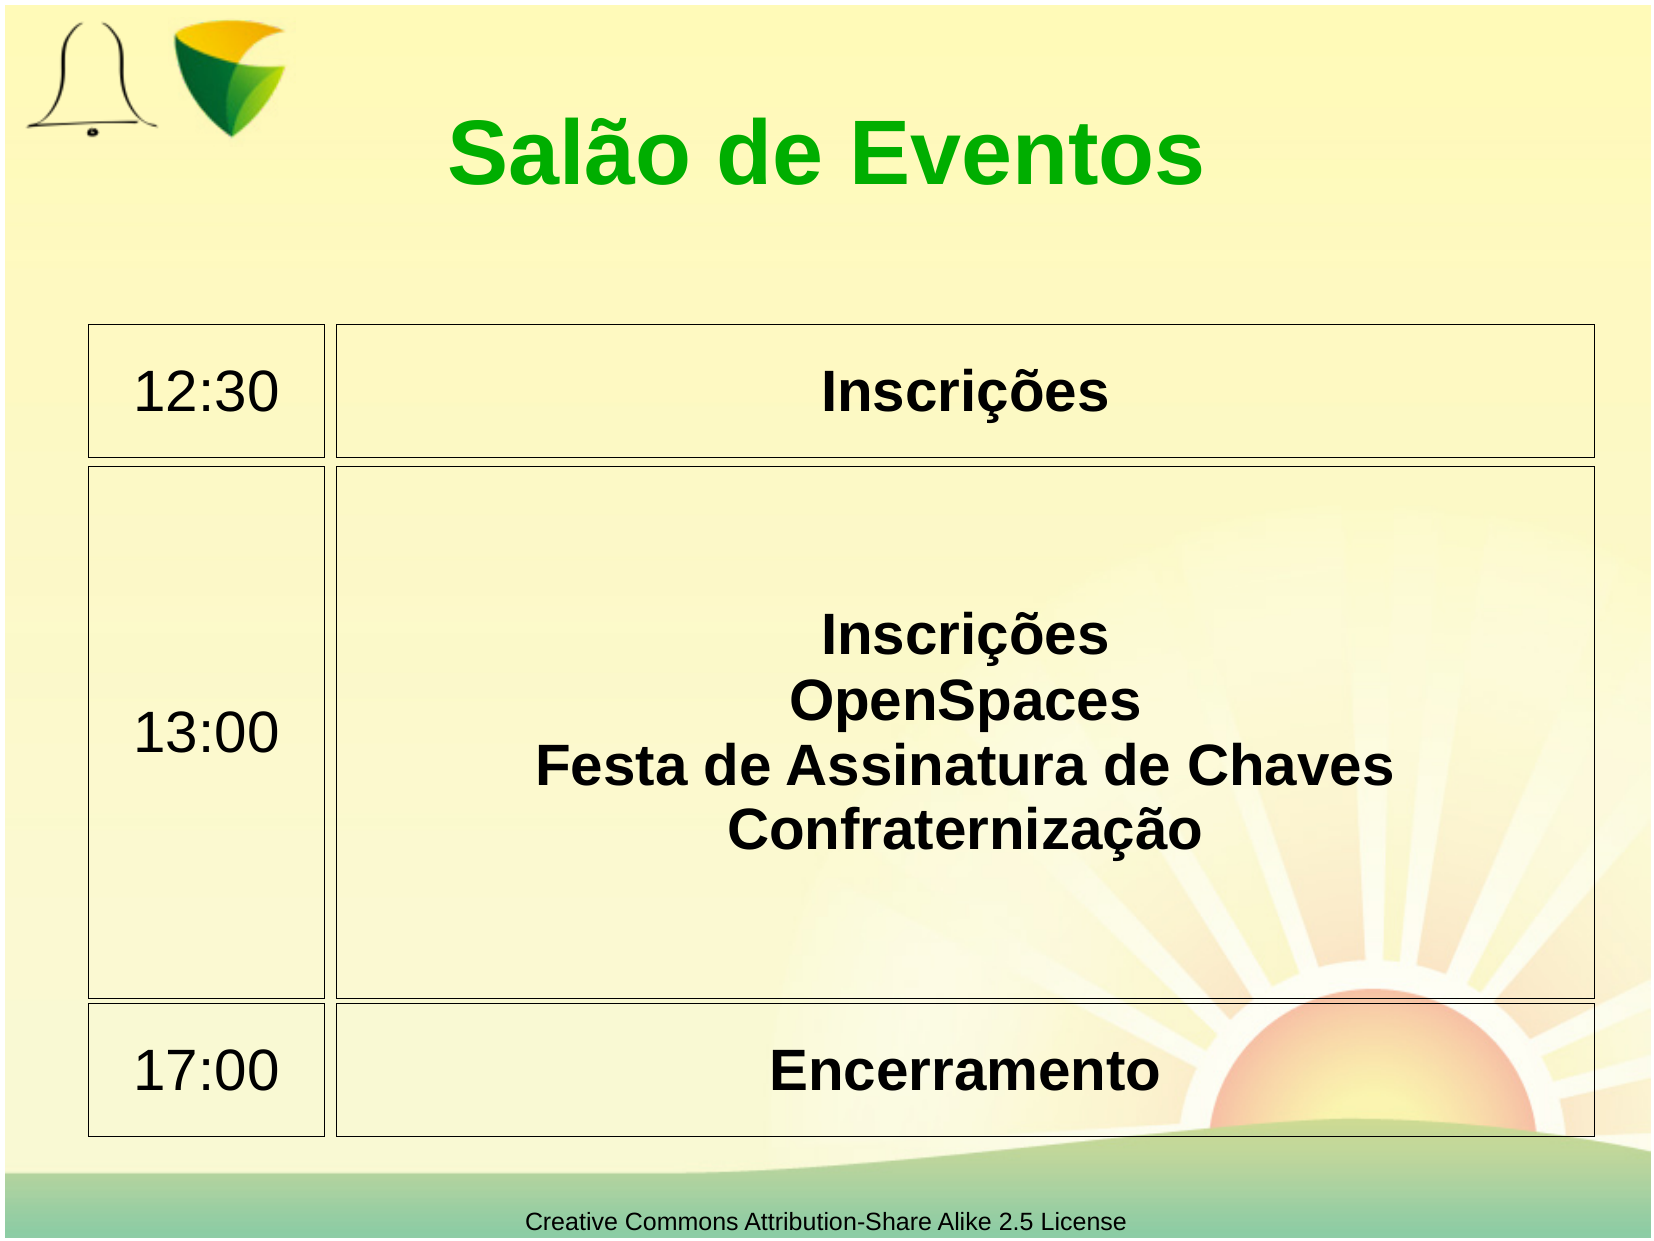

# Salão de Eventos
12:30
Inscrições
13:00
Inscrições
OpenSpaces
Festa de Assinatura de Chaves
Confraternização
17:00
Encerramento